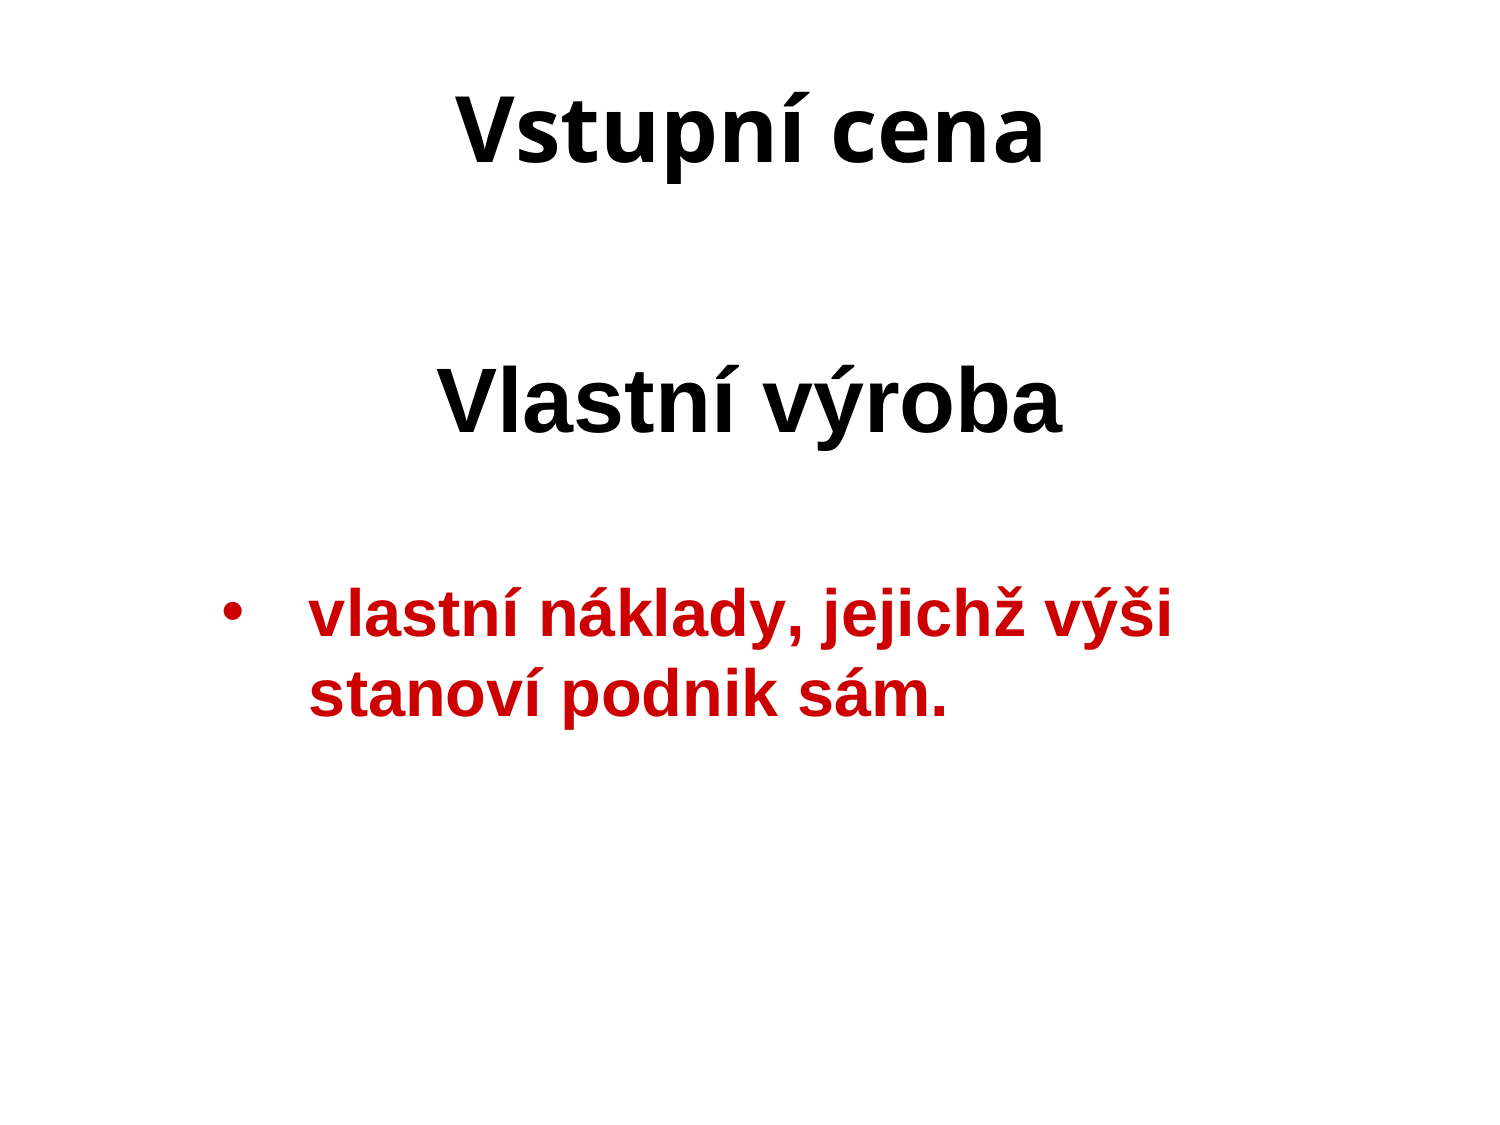

Vstupní cena
# Vlastní výroba
vlastní náklady, jejichž výši stanoví podnik sám.